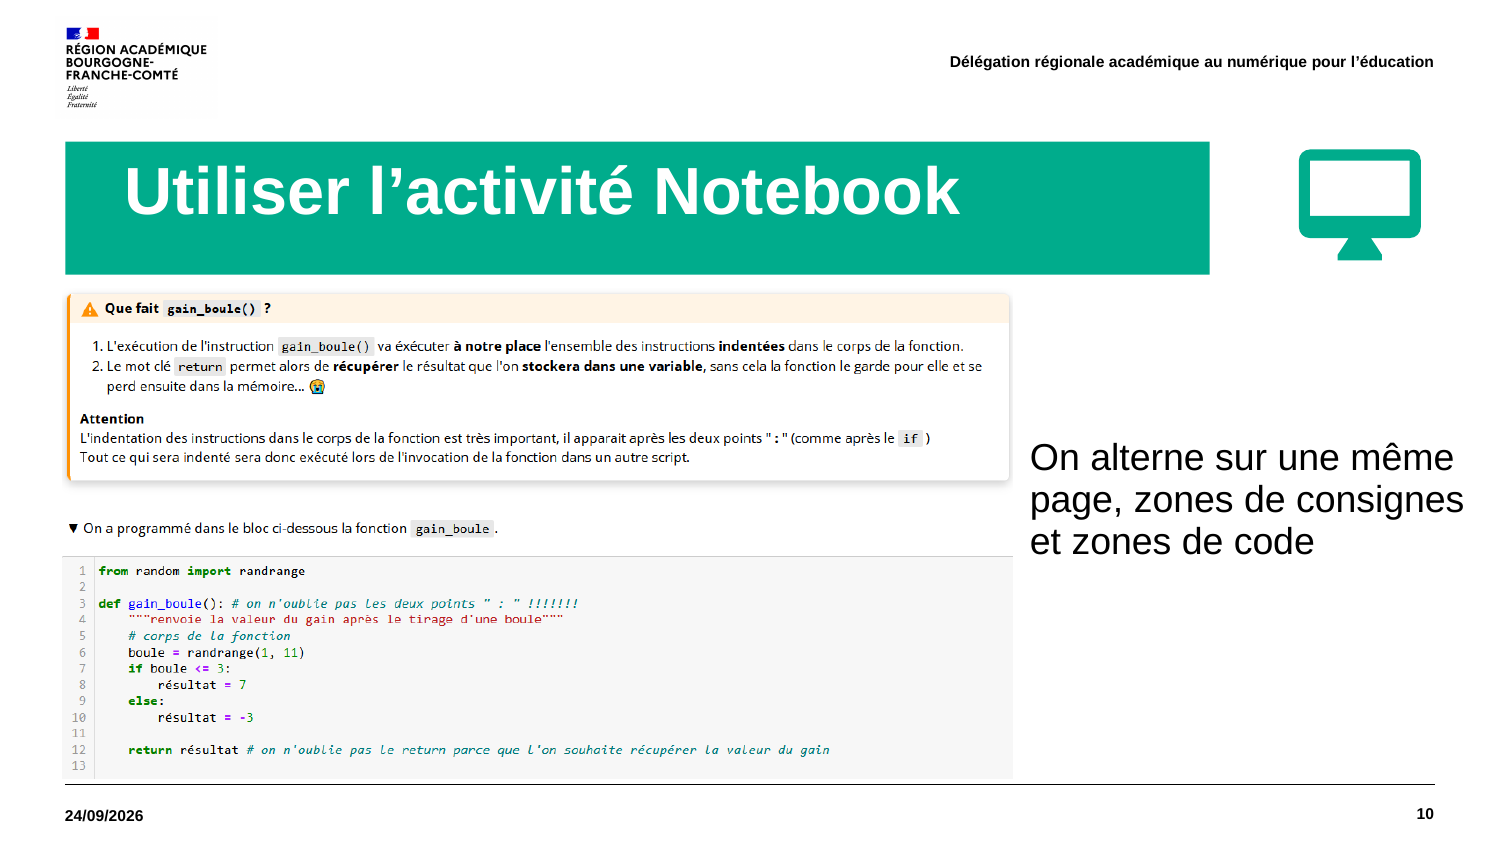

Délégation régionale académique au numérique pour l’éducation
Utiliser l’activité Notebook
On alterne sur une même page, zones de consignes et zones de code